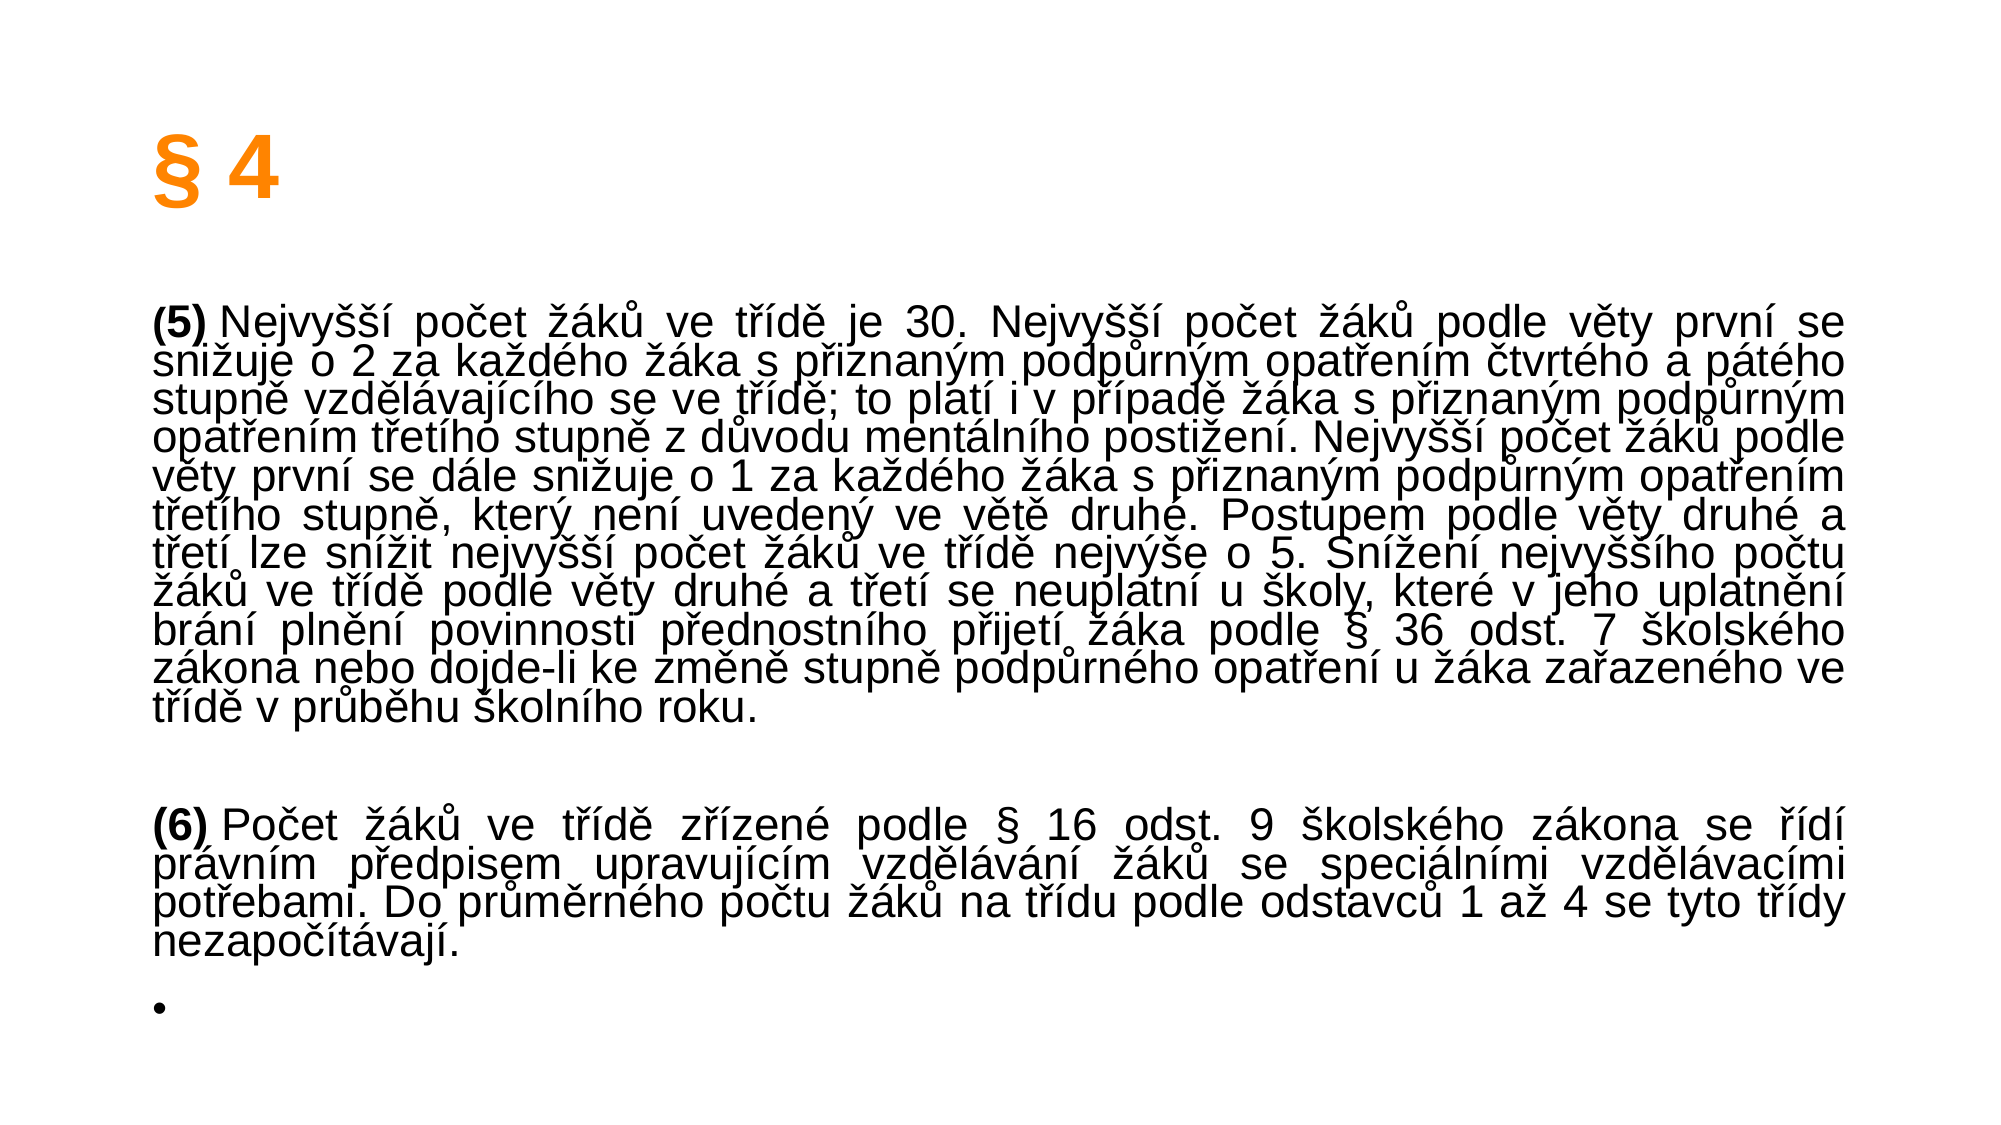

# § 4
(5) Nejvyšší počet žáků ve třídě je 30. Nejvyšší počet žáků podle věty první se snižuje o 2 za každého žáka s přiznaným podpůrným opatřením čtvrtého a pátého stupně vzdělávajícího se ve třídě; to platí i v případě žáka s přiznaným podpůrným opatřením třetího stupně z důvodu mentálního postižení. Nejvyšší počet žáků podle věty první se dále snižuje o 1 za každého žáka s přiznaným podpůrným opatřením třetího stupně, který není uvedený ve větě druhé. Postupem podle věty druhé a třetí lze snížit nejvyšší počet žáků ve třídě nejvýše o 5. Snížení nejvyššího počtu žáků ve třídě podle věty druhé a třetí se neuplatní u školy, které v jeho uplatnění brání plnění povinnosti přednostního přijetí žáka podle § 36 odst. 7 školského zákona nebo dojde-li ke změně stupně podpůrného opatření u žáka zařazeného ve třídě v průběhu školního roku.
(6) Počet žáků ve třídě zřízené podle § 16 odst. 9 školského zákona se řídí právním předpisem upravujícím vzdělávání žáků se speciálními vzdělávacími potřebami. Do průměrného počtu žáků na třídu podle odstavců 1 až 4 se tyto třídy nezapočítávají.